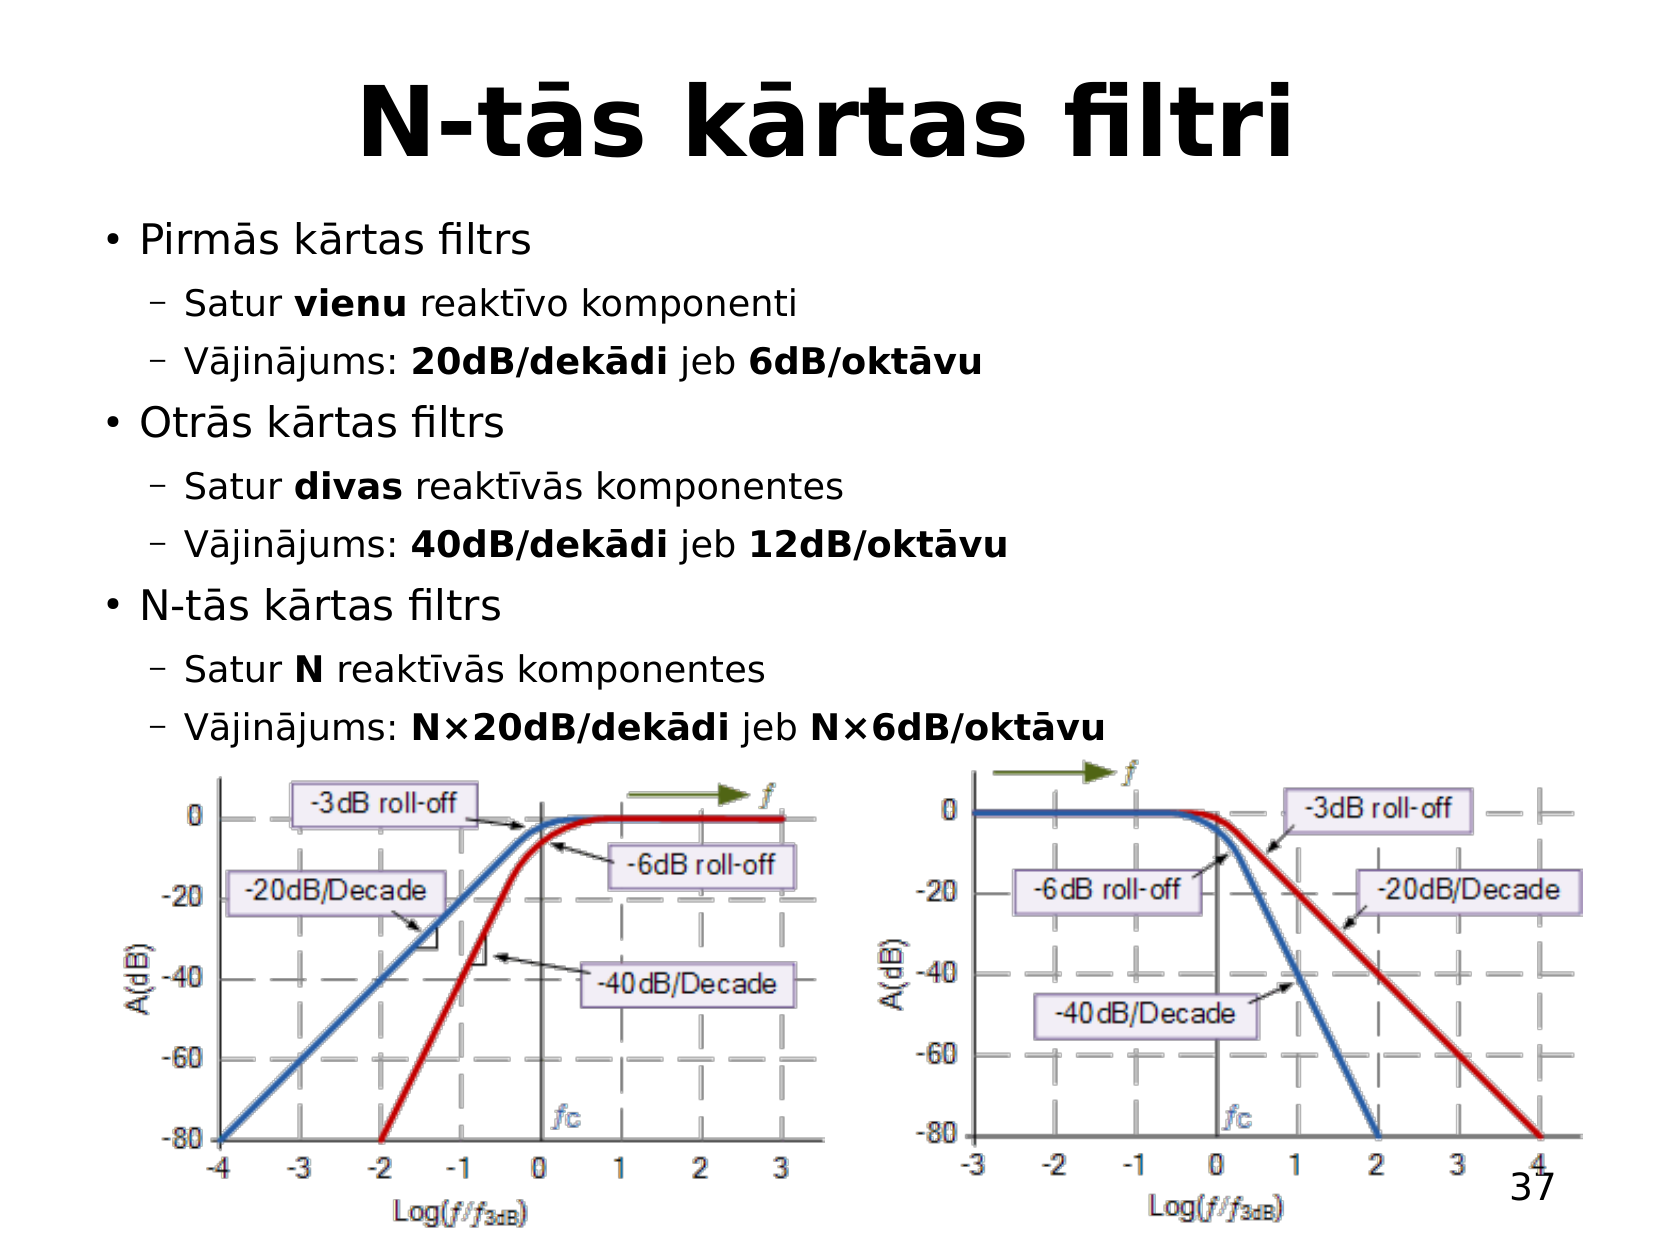

# N-tās kārtas filtri
Pirmās kārtas filtrs
Satur vienu reaktīvo komponenti
Vājinājums: 20dB/dekādi jeb 6dB/oktāvu
Otrās kārtas filtrs
Satur divas reaktīvās komponentes
Vājinājums: 40dB/dekādi jeb 12dB/oktāvu
N-tās kārtas filtrs
Satur N reaktīvās komponentes
Vājinājums: N×20dB/dekādi jeb N×6dB/oktāvu